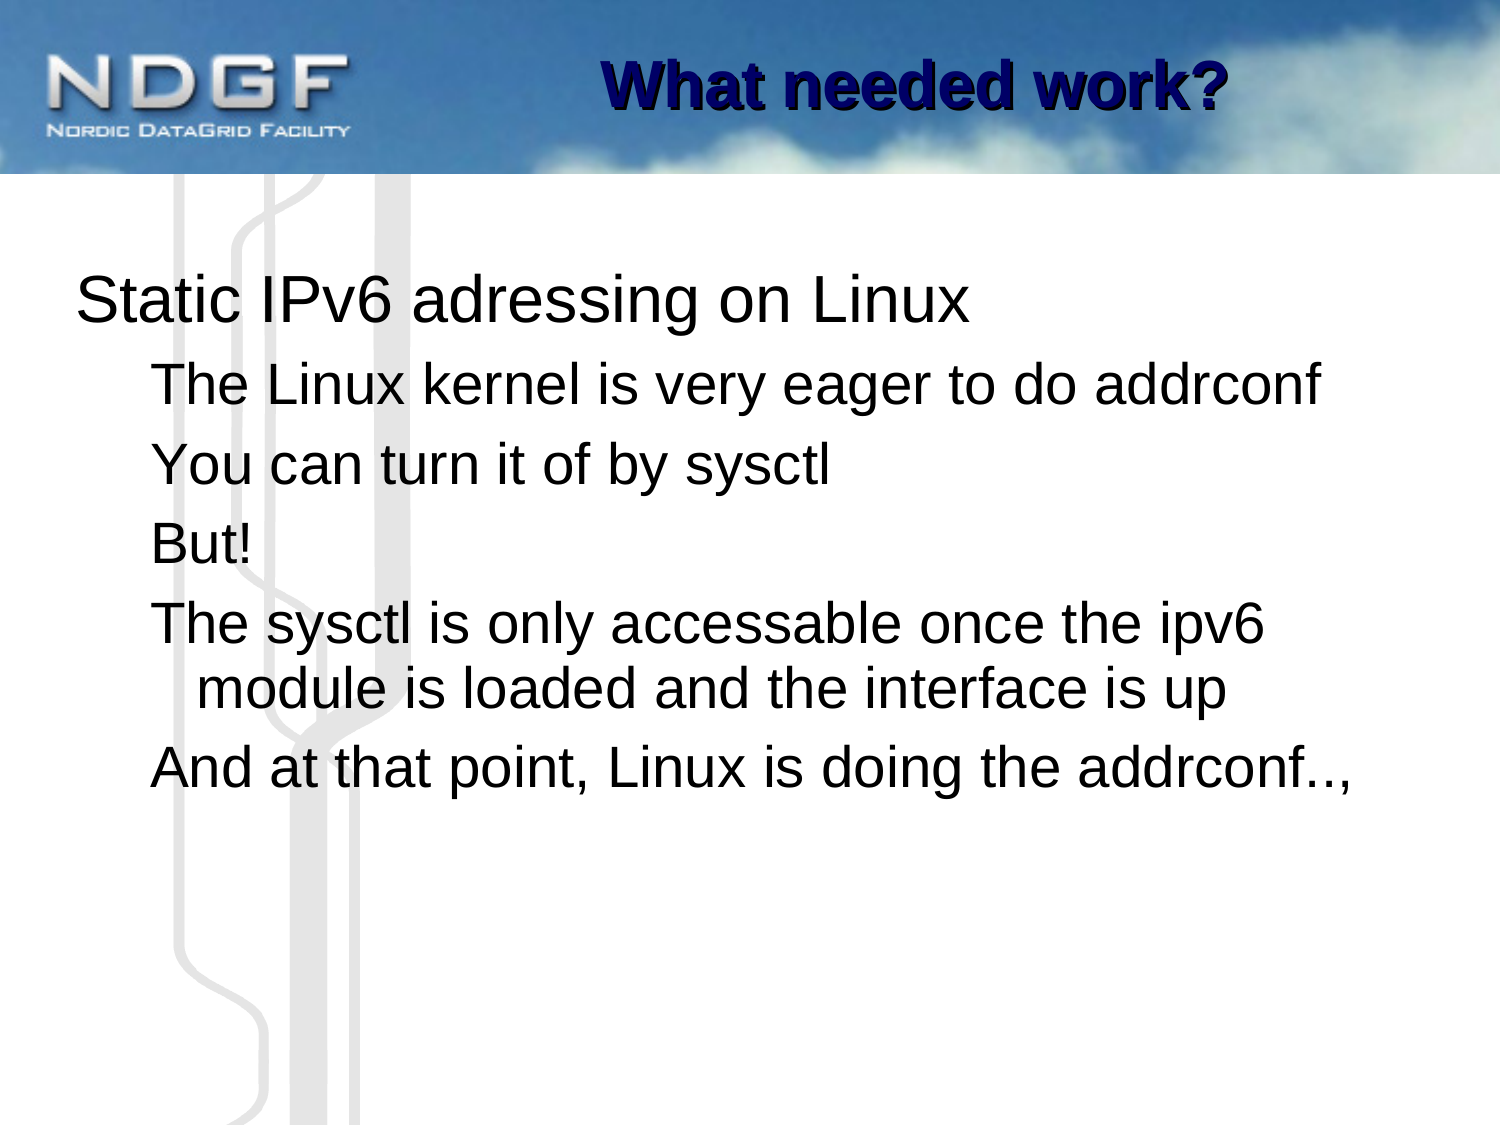

# What needed work?
Static IPv6 adressing on Linux
The Linux kernel is very eager to do addrconf
You can turn it of by sysctl
But!
The sysctl is only accessable once the ipv6 module is loaded and the interface is up
And at that point, Linux is doing the addrconf..,